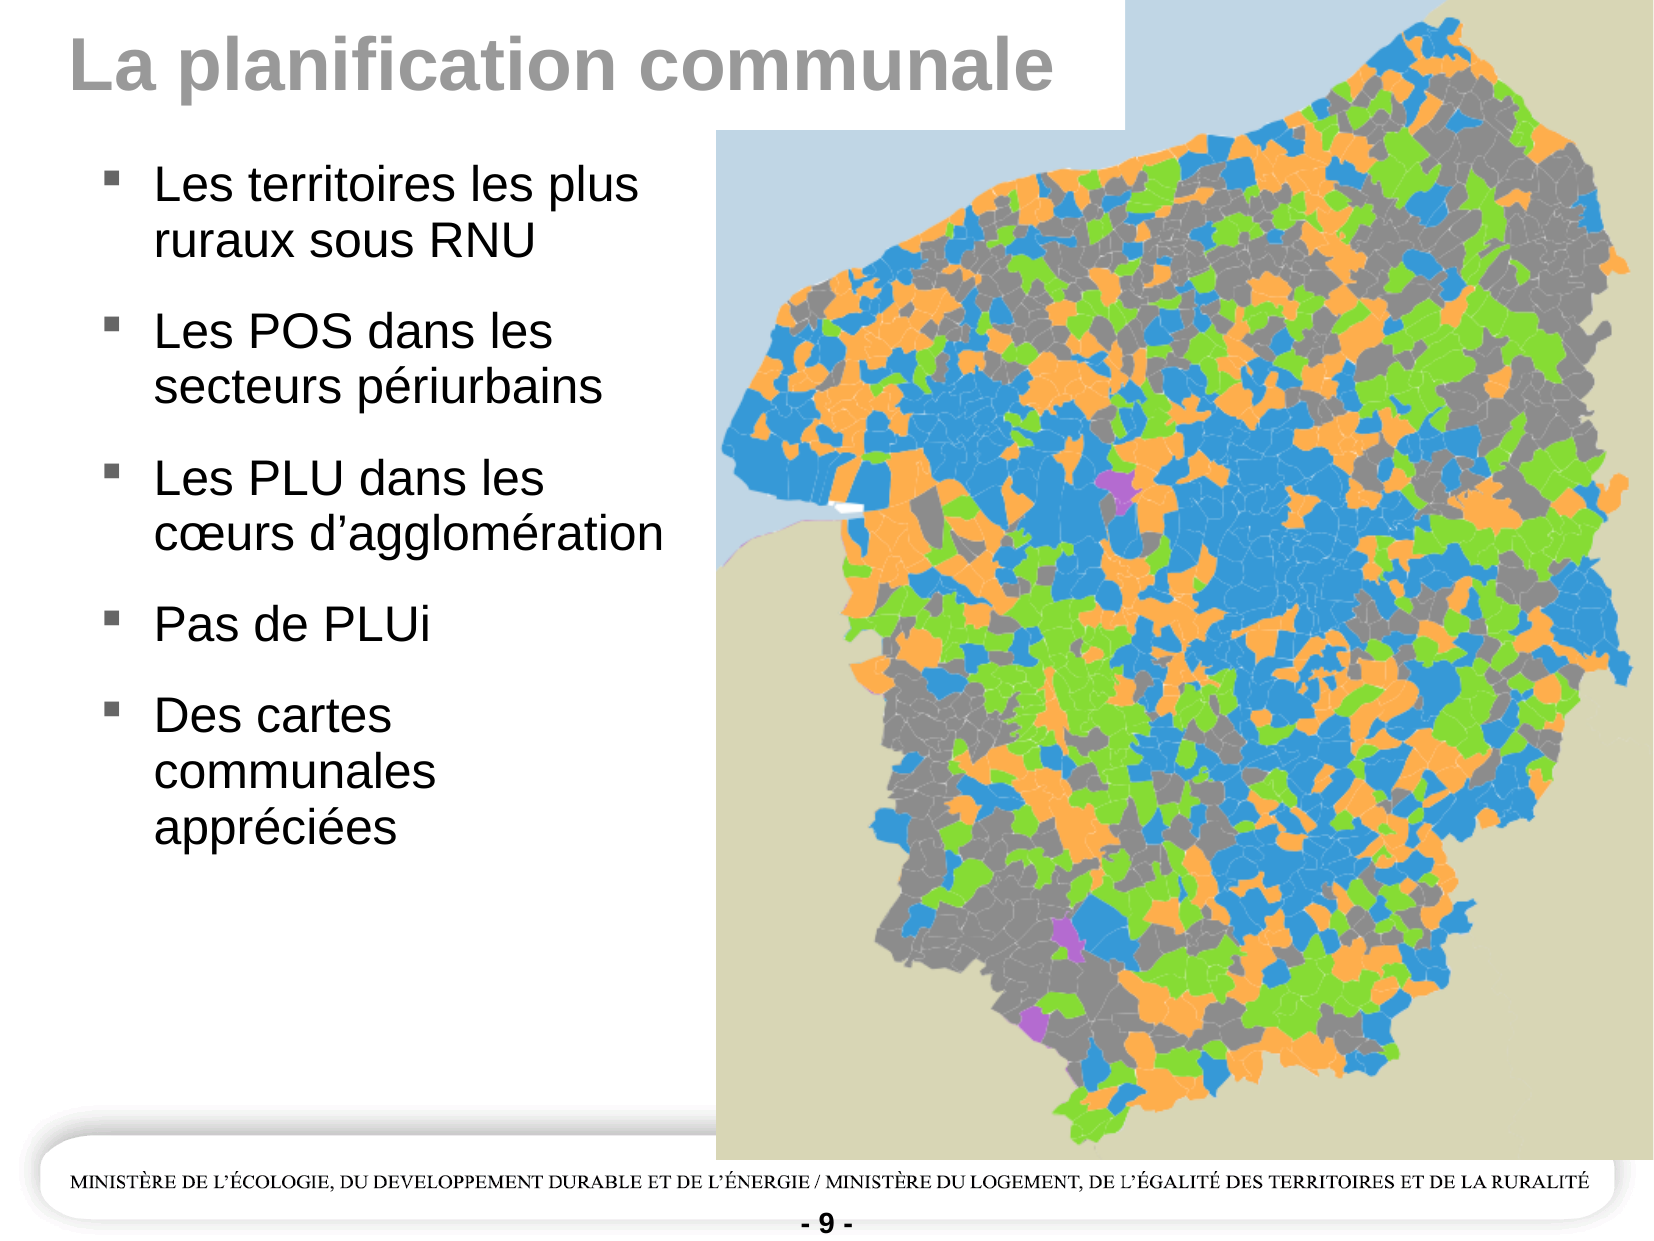

La planification communale
# Les territoires les plus ruraux sous RNU
Les POS dans les secteurs périurbains
Les PLU dans les cœurs d’agglomération
Pas de PLUi
Des cartes communales appréciées